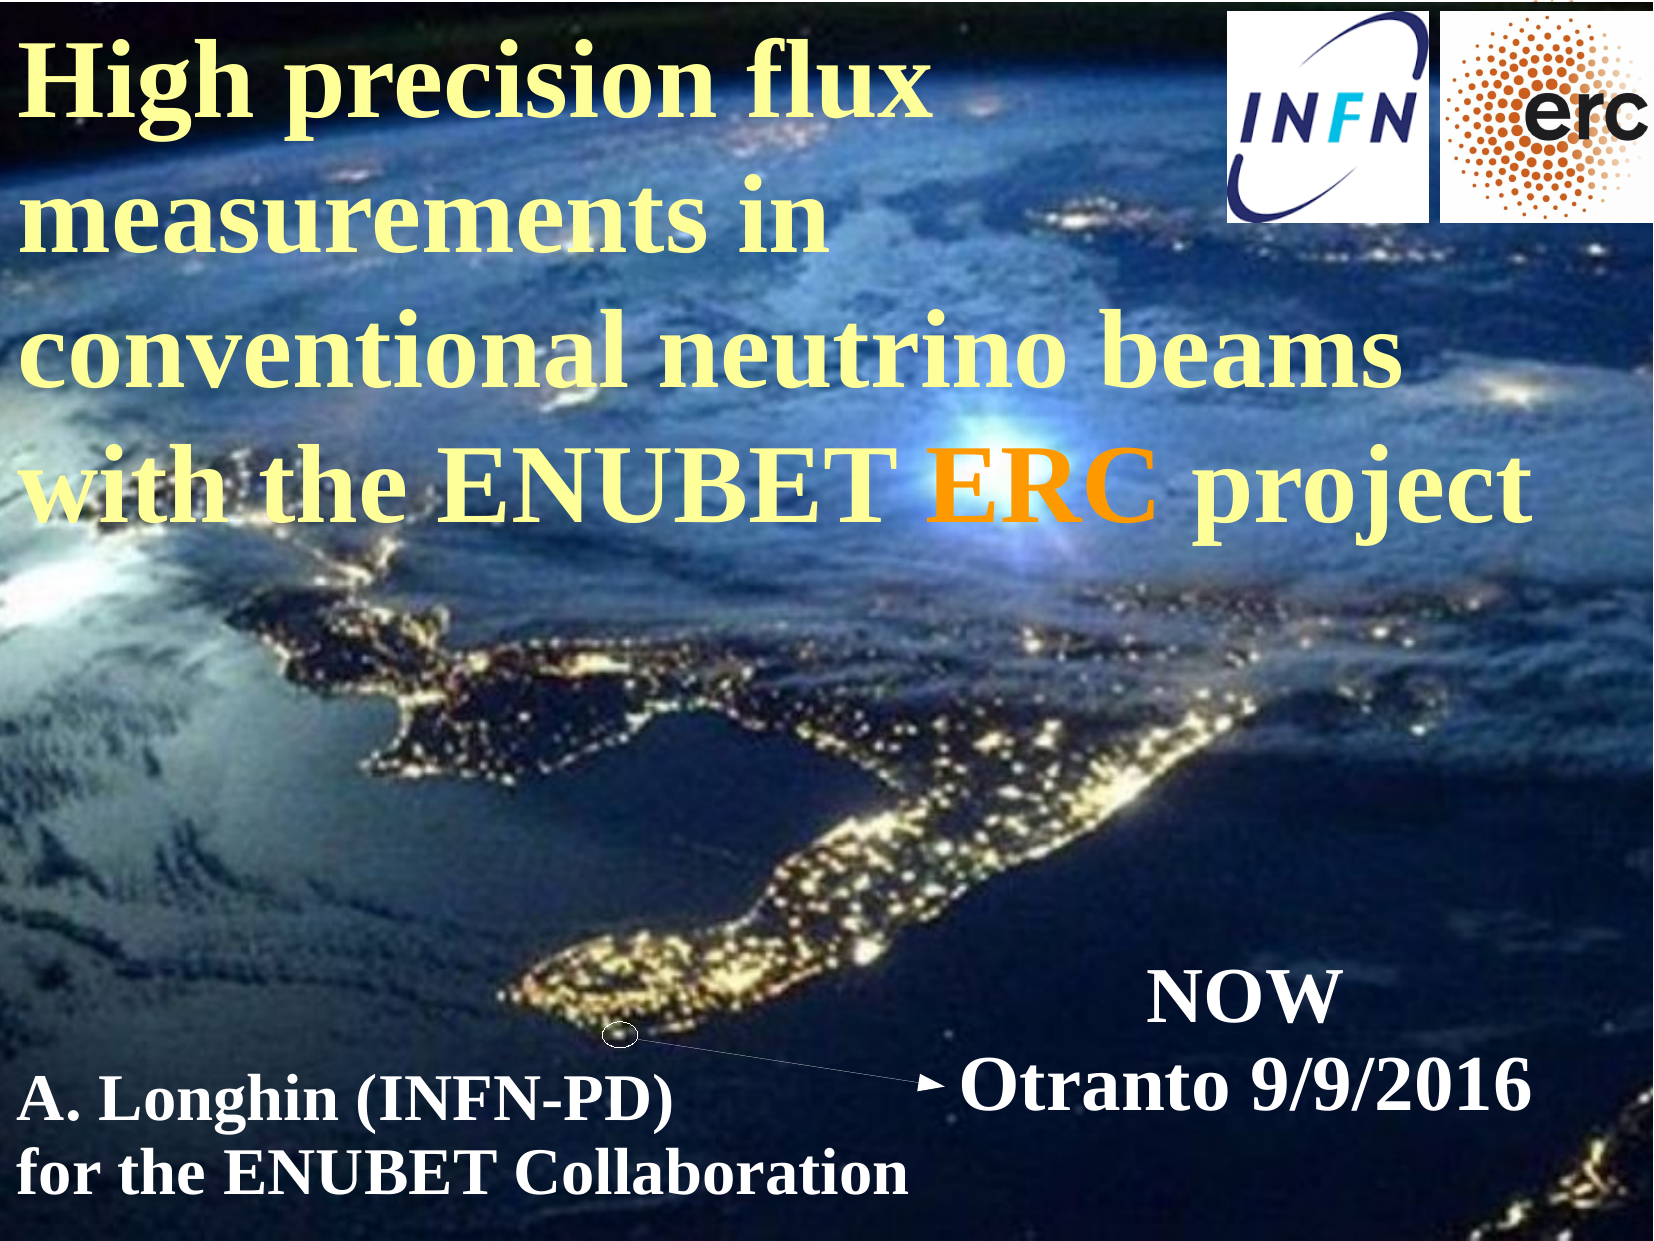

High precision flux
measurements in
conventional neutrino beams
with the ENUBET ERC project
NOW
Otranto 9/9/2016
A. Longhin (INFN-PD)
for the ENUBET Collaboration